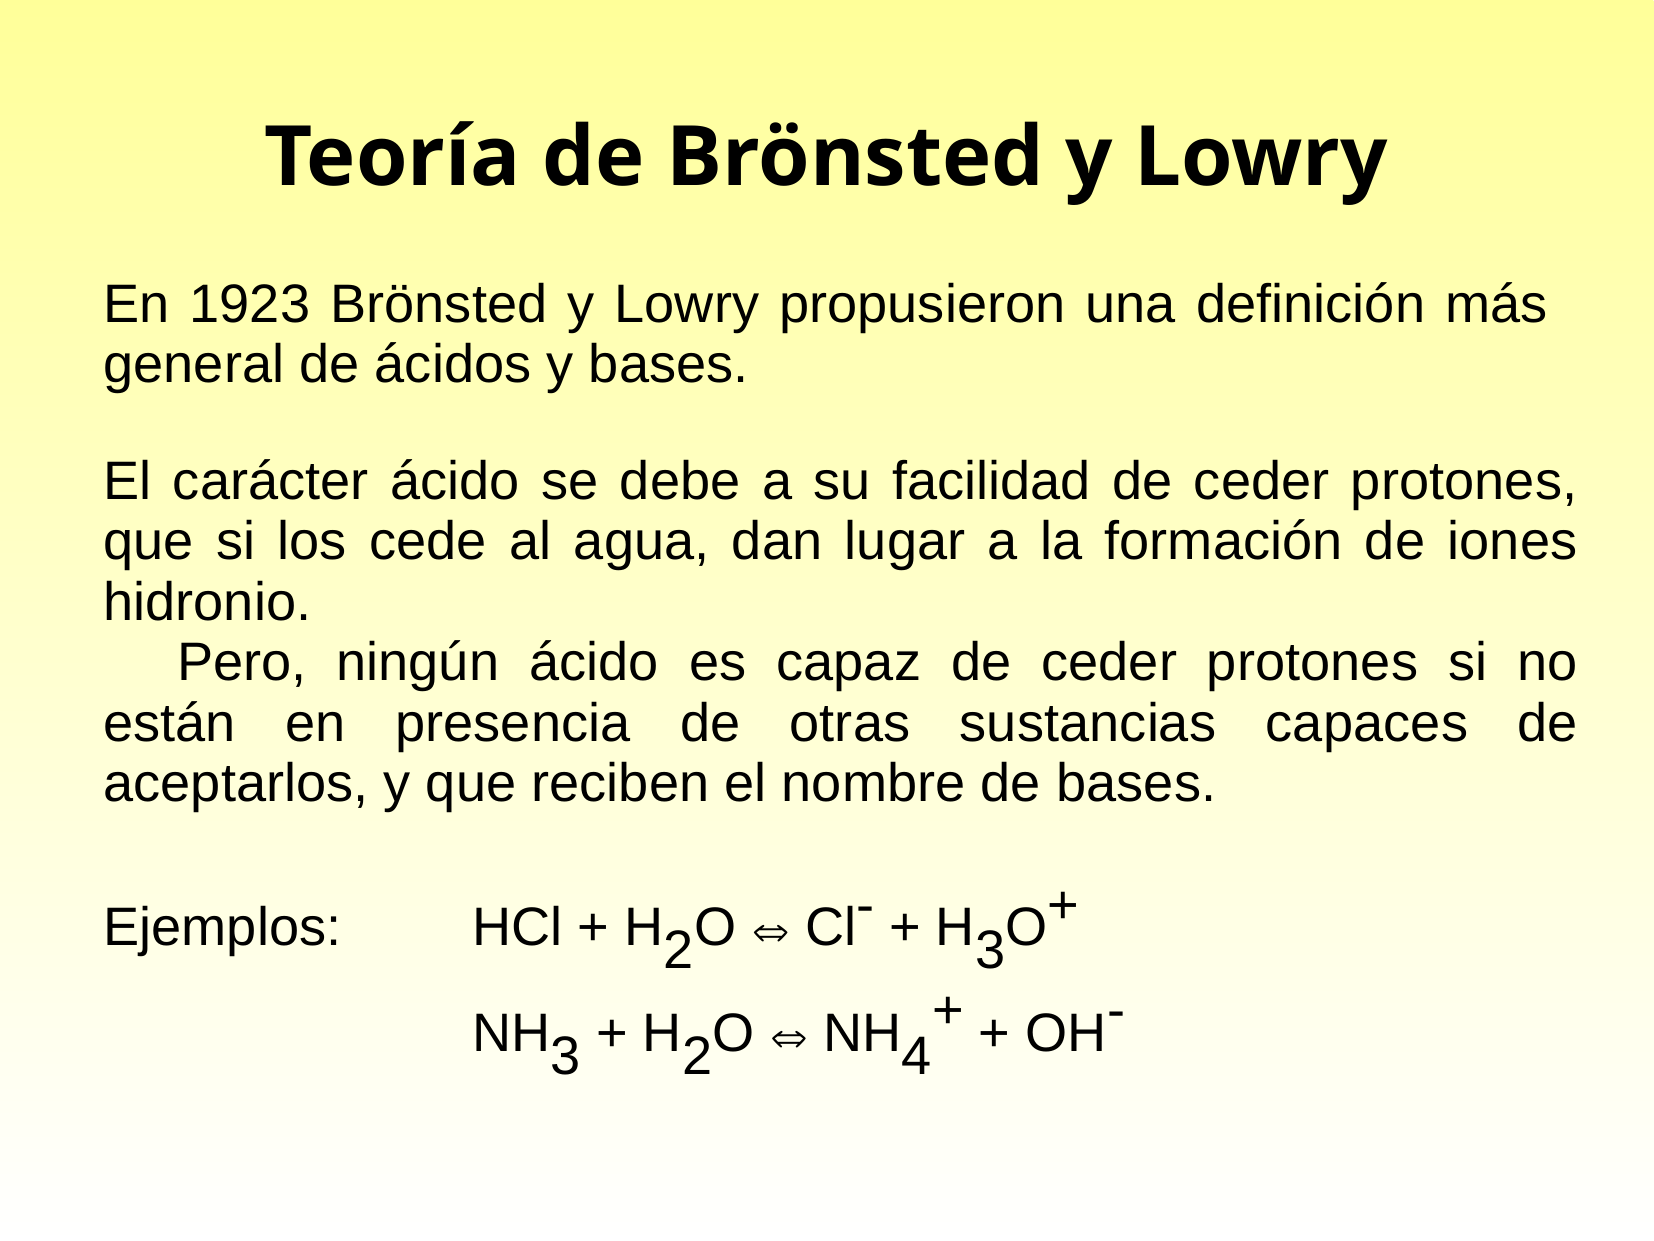

# Teoría de Brönsted y Lowry
En 1923 Brönsted y Lowry propusieron una definición más general de ácidos y bases.
El carácter ácido se debe a su facilidad de ceder protones, que si los cede al agua, dan lugar a la formación de iones hidronio.
	Pero, ningún ácido es capaz de ceder protones si no están en presencia de otras sustancias capaces de aceptarlos, y que reciben el nombre de bases.
Ejemplos:		HCl + H2O  Cl- + H3O+
					NH3 + H2O  NH4+ + OH-